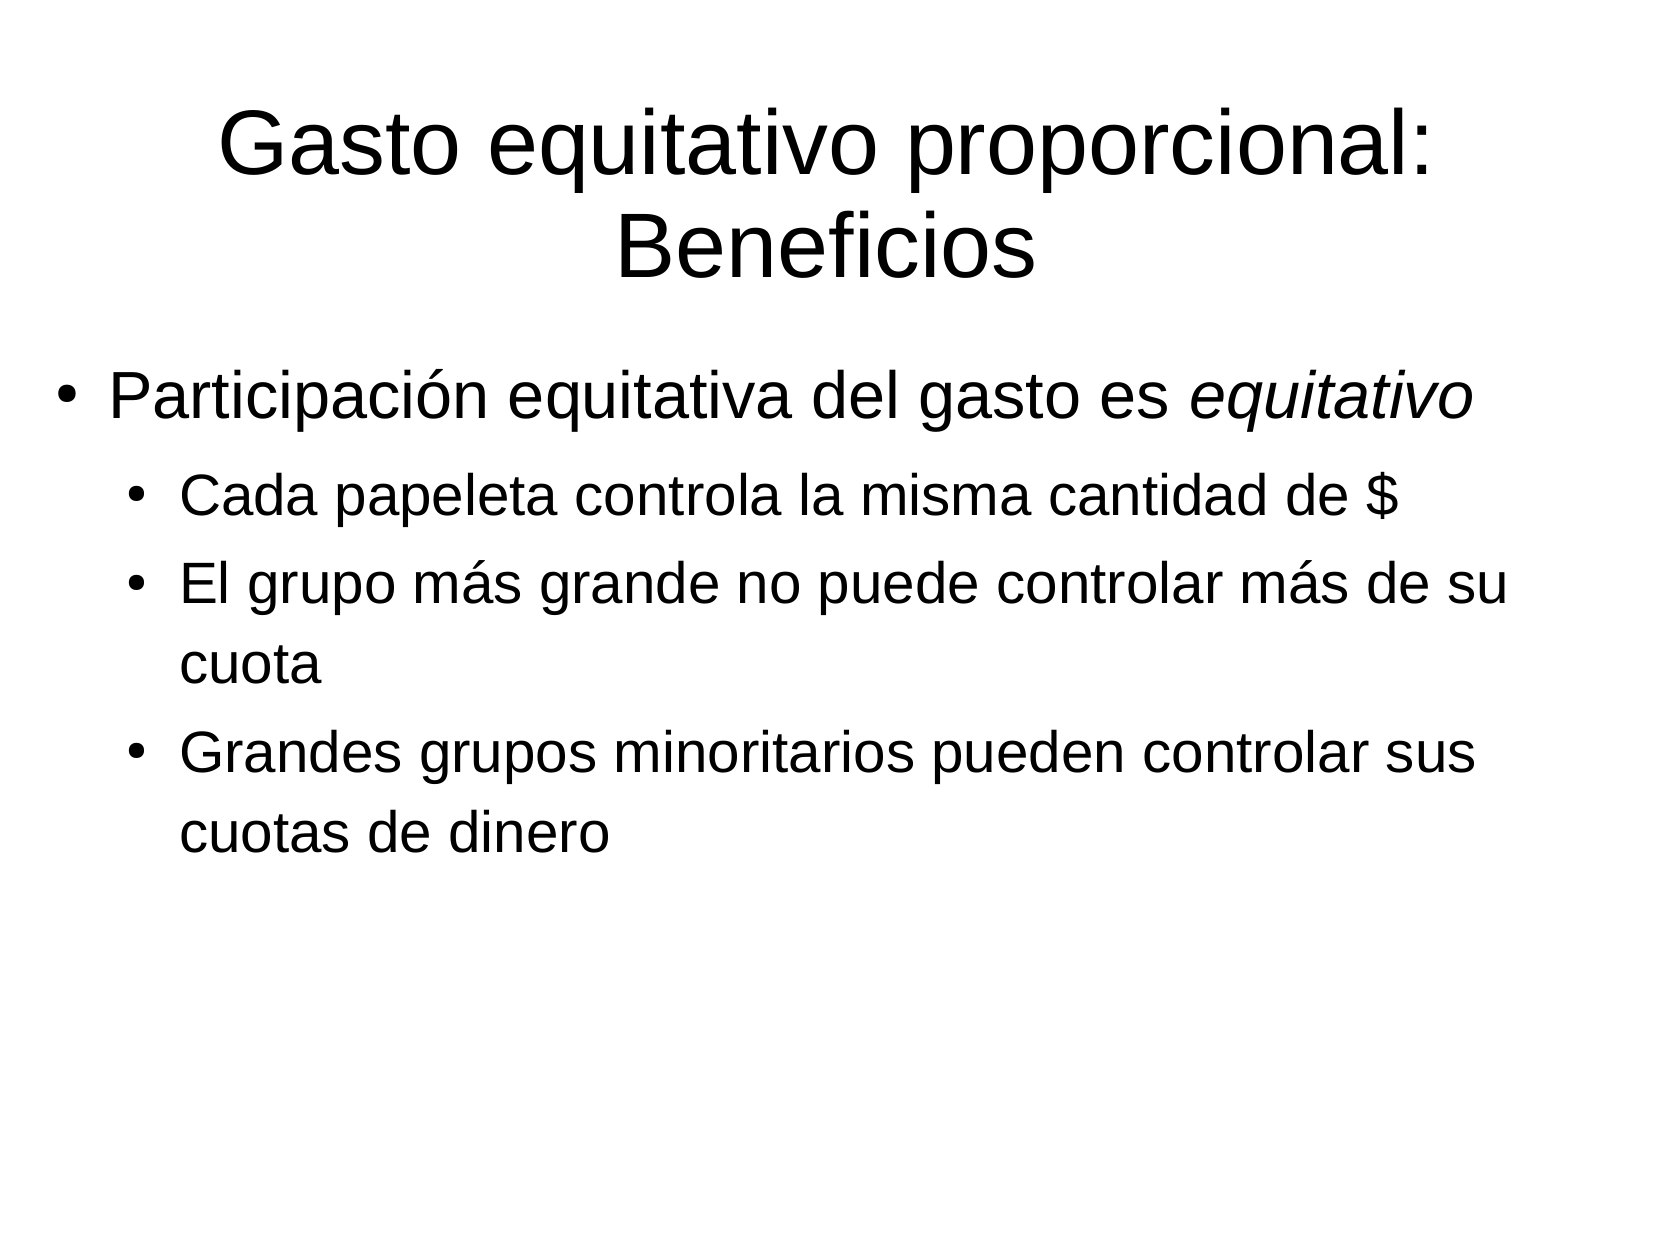

# Gasto equitativo proporcional: Beneficios
Participación equitativa del gasto es equitativo
Cada papeleta controla la misma cantidad de $
El grupo más grande no puede controlar más de su cuota
Grandes grupos minoritarios pueden controlar sus cuotas de dinero